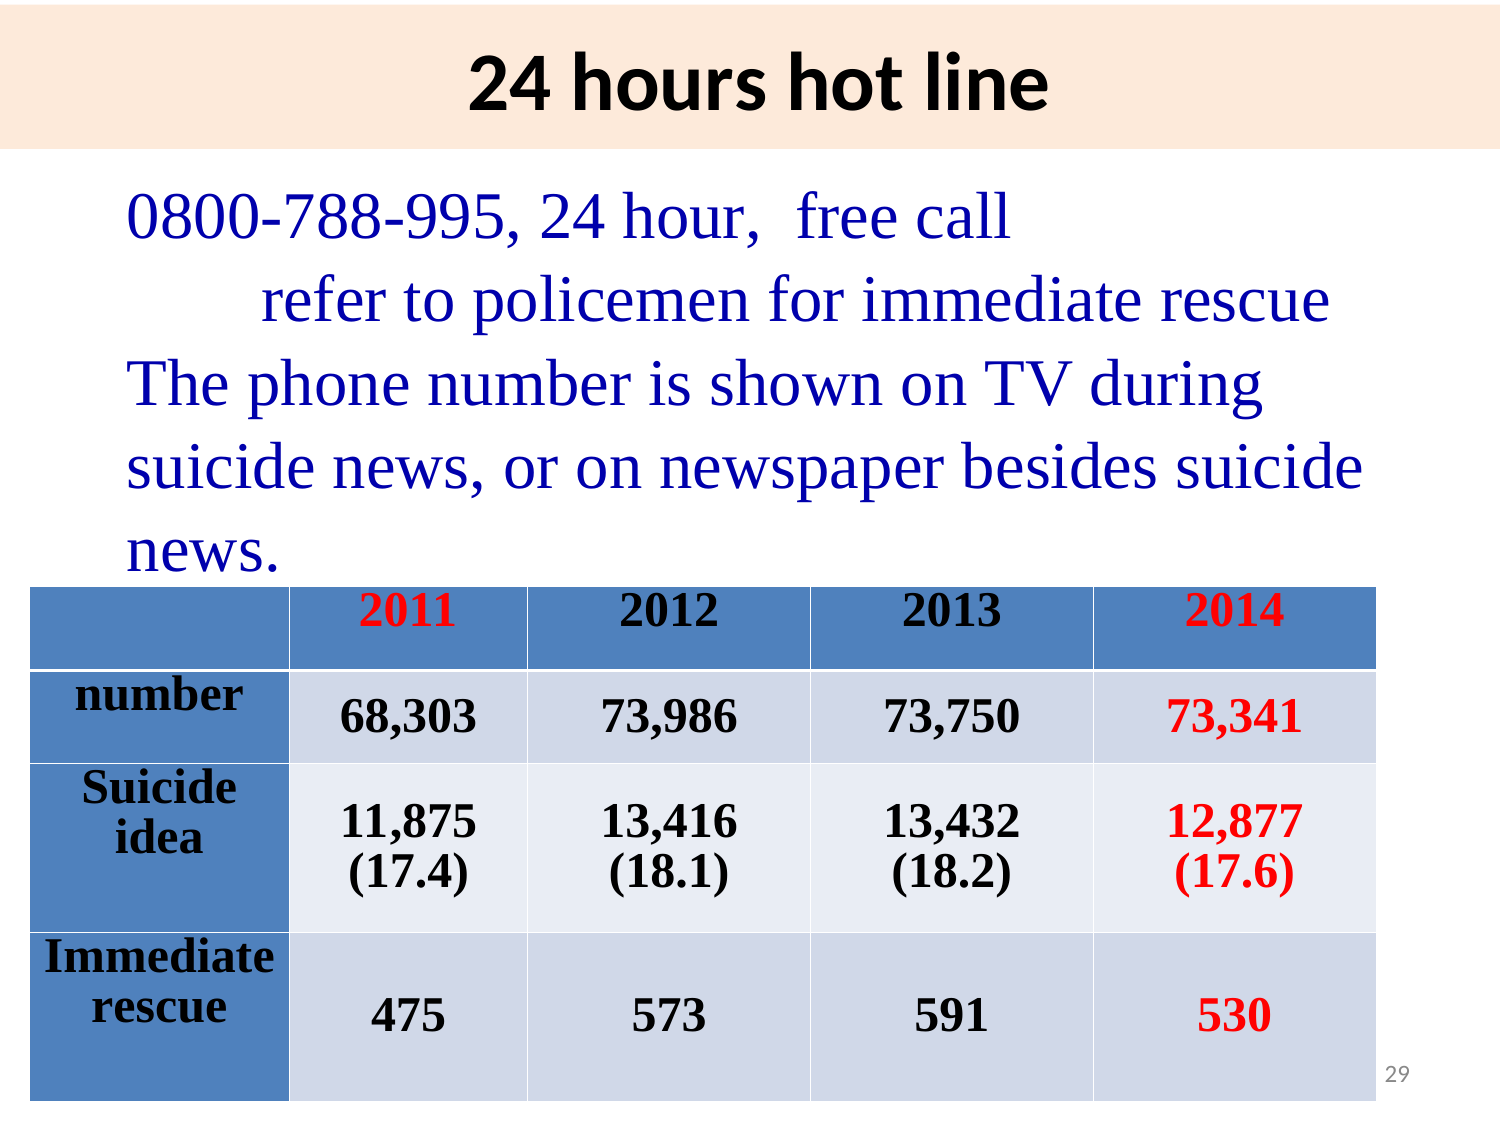

# 24 hours hot line
0800-788-995, 24 hour, free call
 refer to policemen for immediate rescue
The phone number is shown on TV during suicide news, or on newspaper besides suicide news.
| | 2011 | 2012 | 2013 | 2014 |
| --- | --- | --- | --- | --- |
| number | 68,303 | 73,986 | 73,750 | 73,341 |
| Suicide idea | 11,875 (17.4) | 13,416 (18.1) | 13,432 (18.2) | 12,877 (17.6) |
| Immediate rescue | 475 | 573 | 591 | 530 |